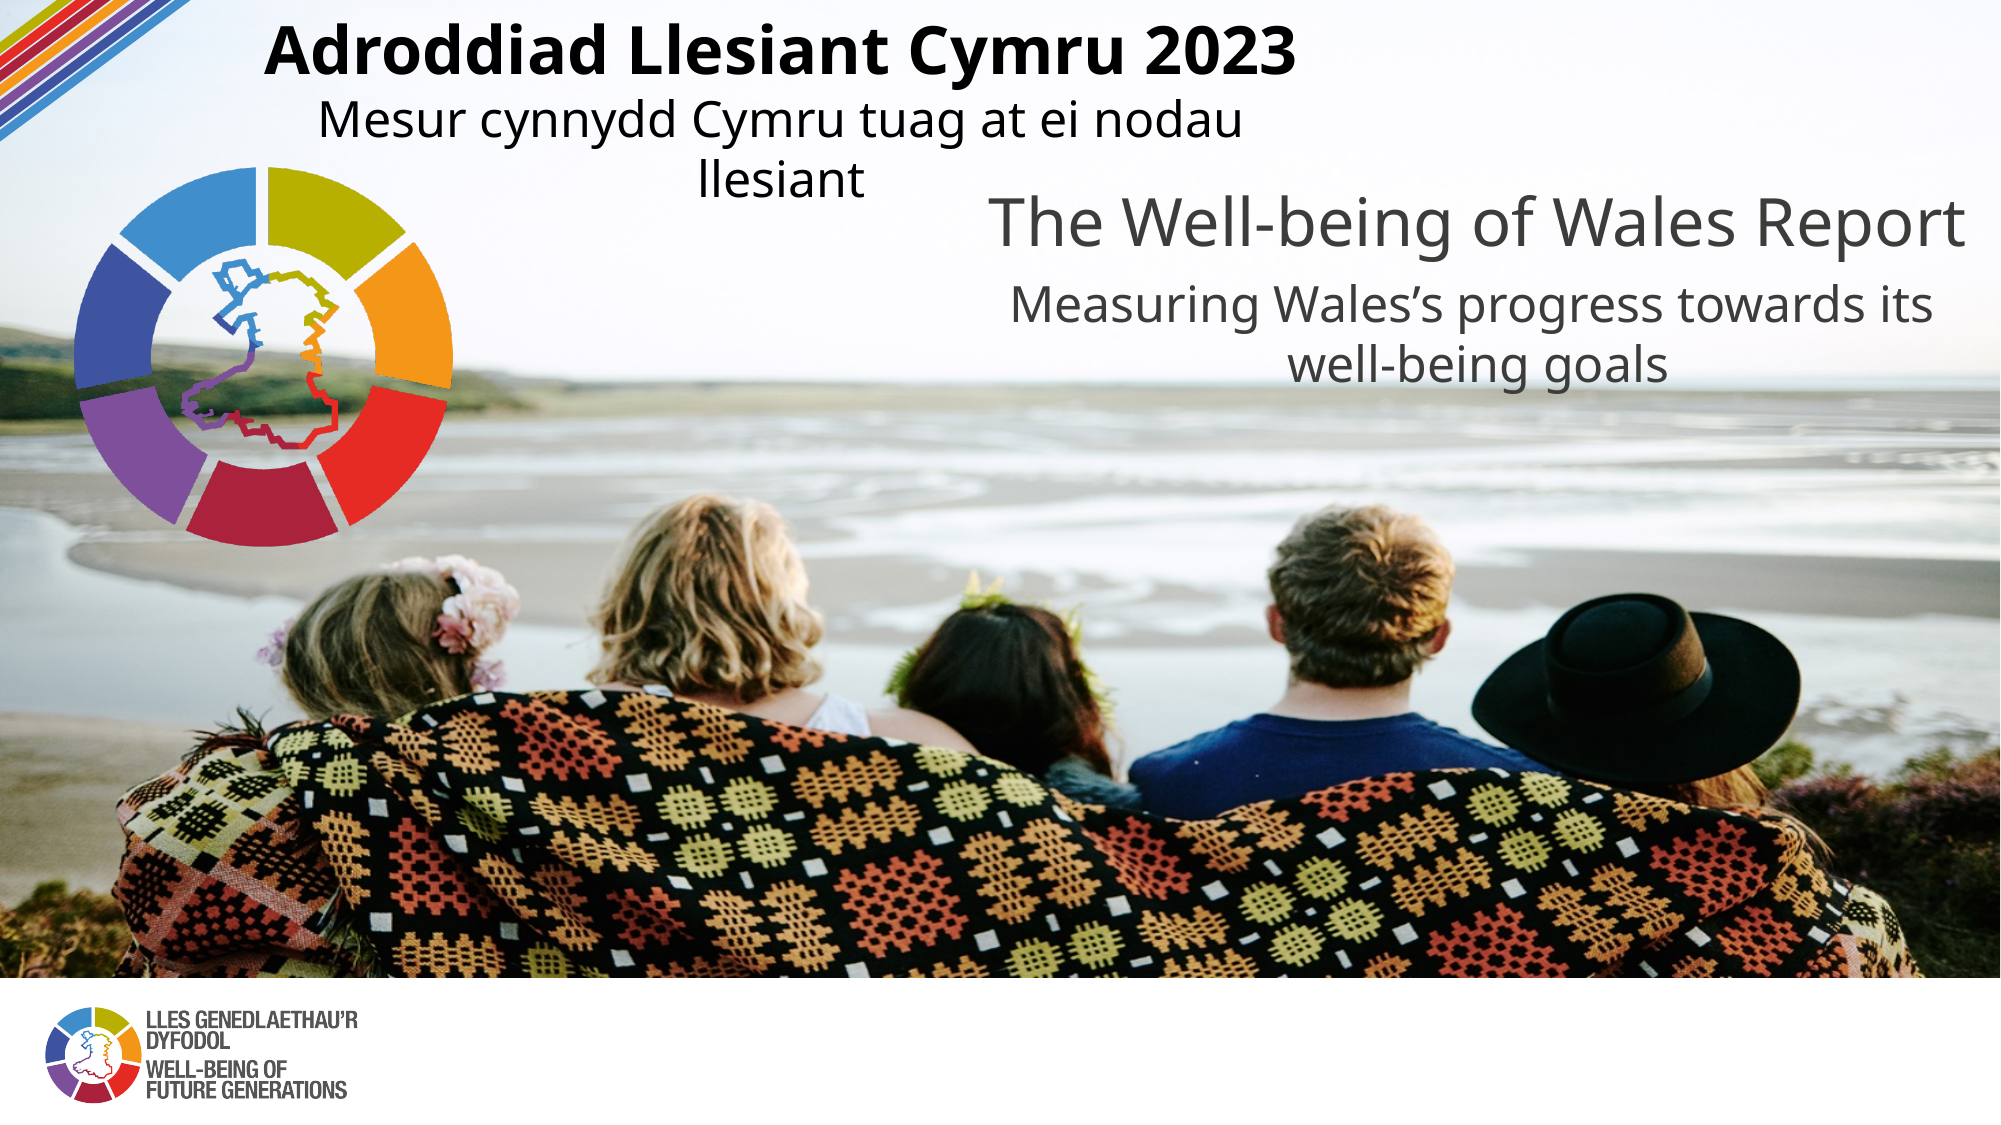

Adroddiad Llesiant Cymru 2023 Mesur cynnydd Cymru tuag at ei nodau llesiant
The Well-being of Wales Report
Measuring Wales’s progress towards its
well-being goals